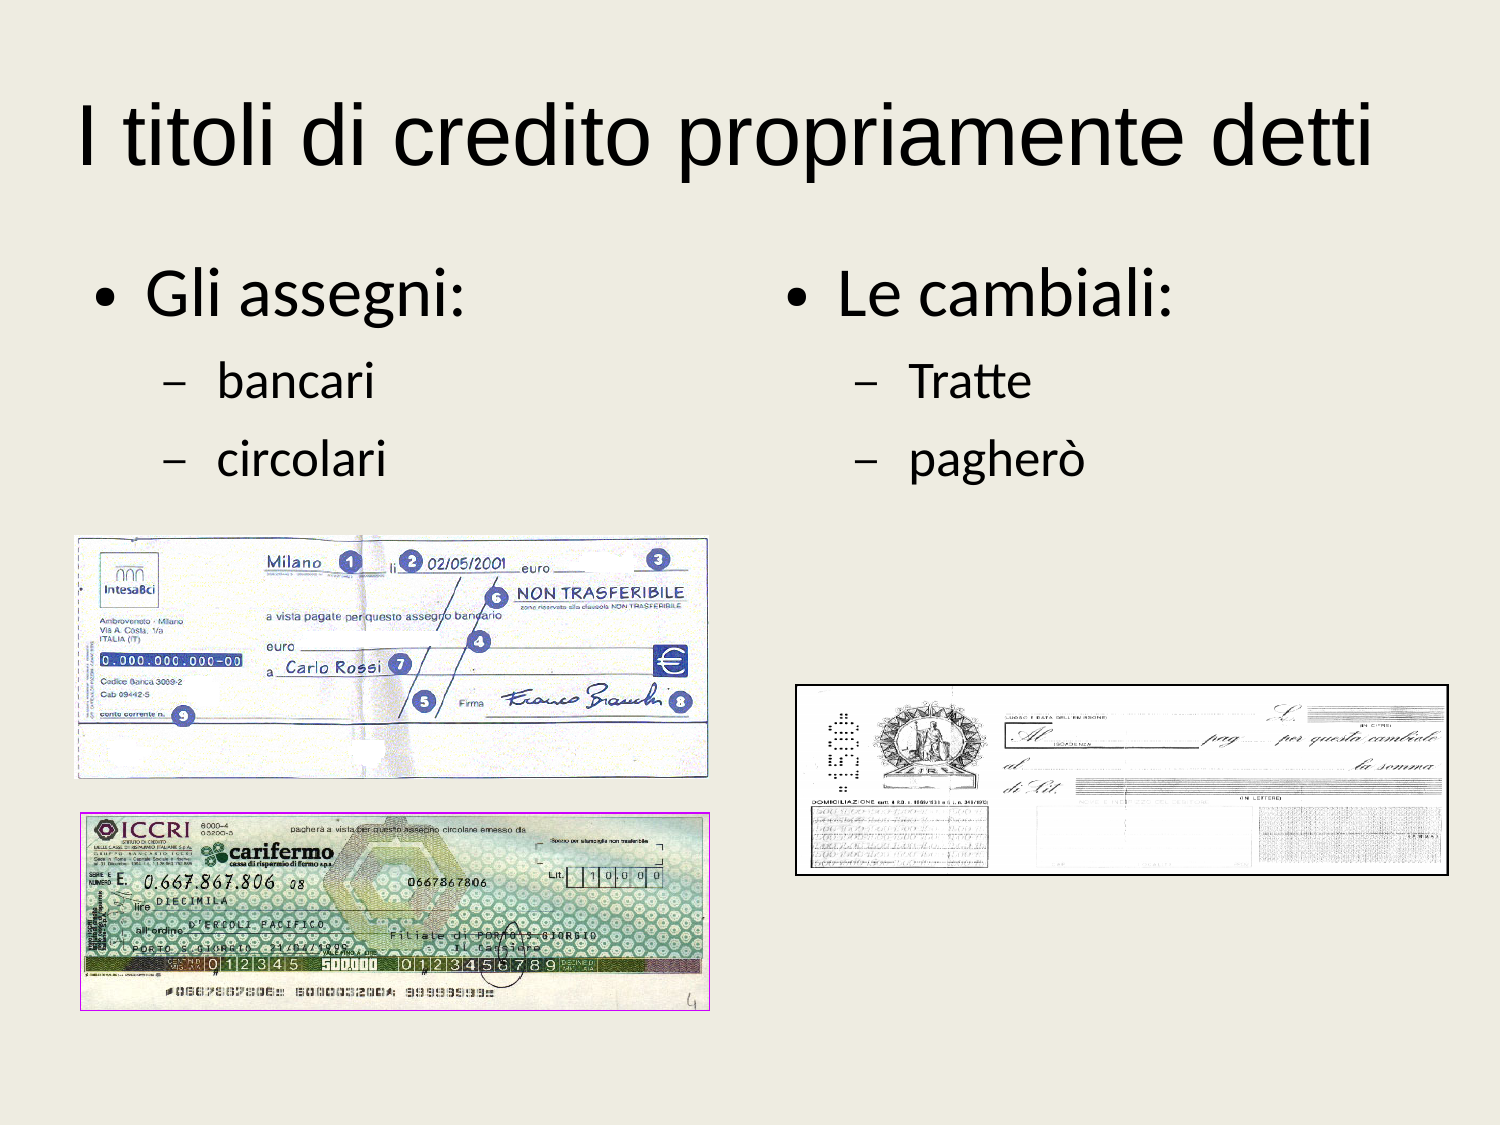

# I titoli di credito propriamente detti
Gli assegni:
bancari
circolari
Le cambiali:
Tratte
pagherò